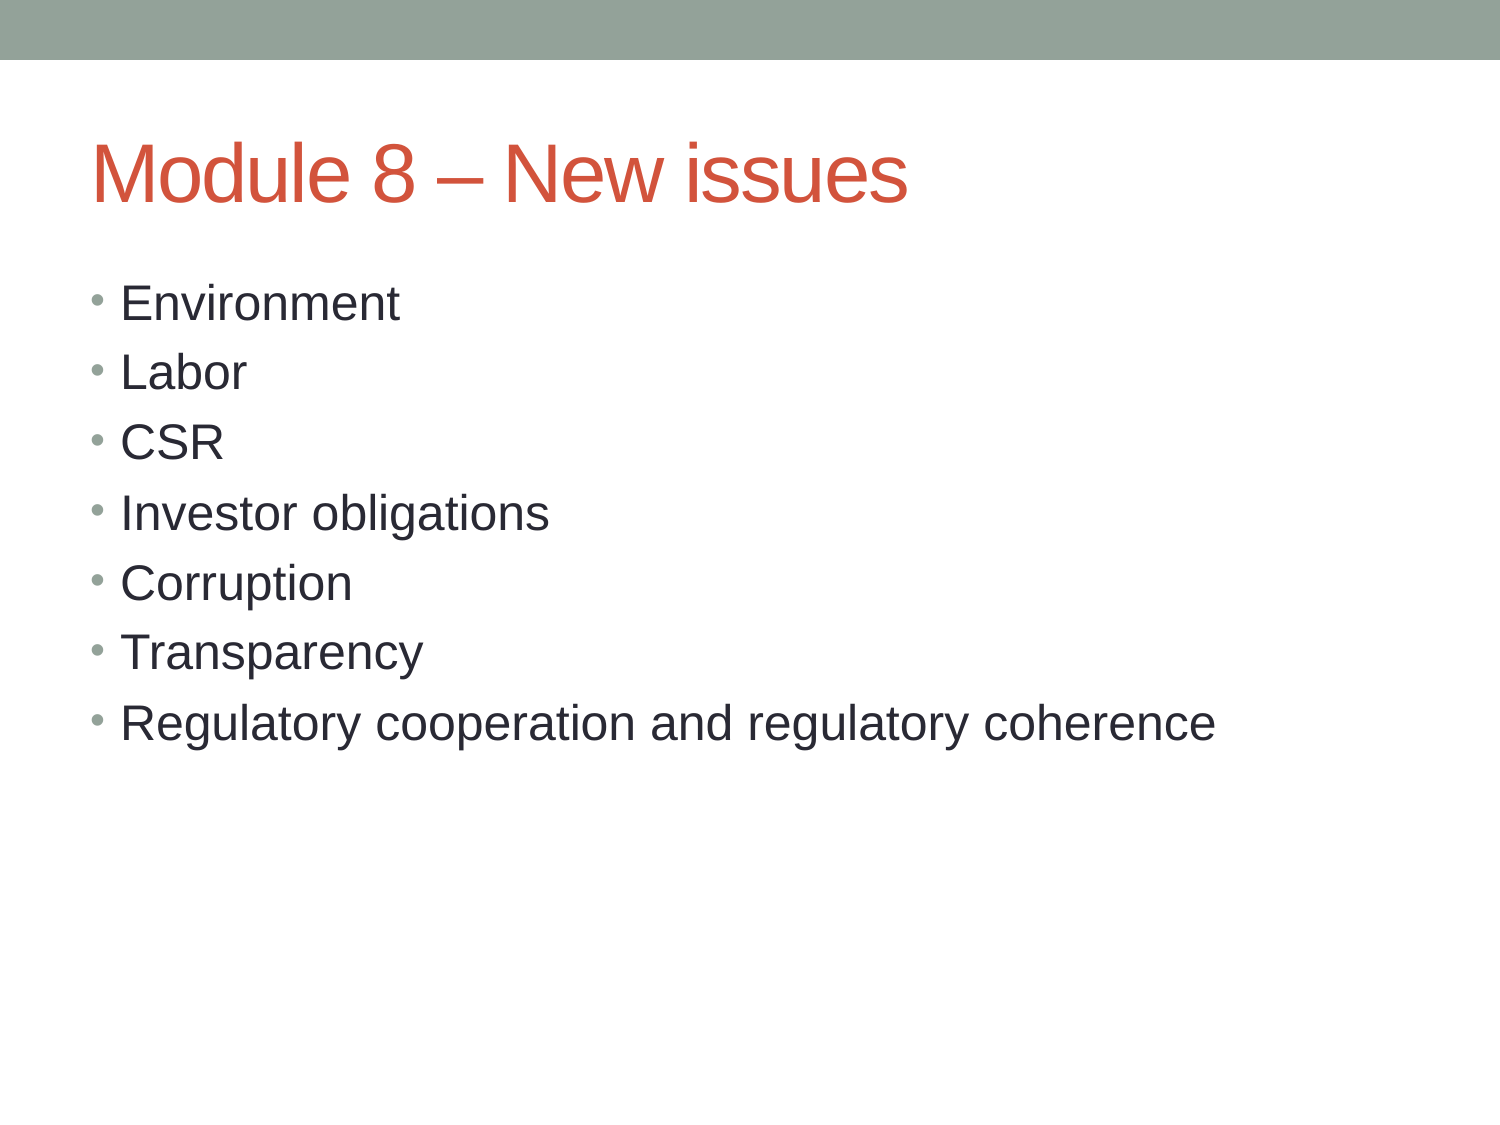

# Module 8 – New issues
Environment
Labor
CSR
Investor obligations
Corruption
Transparency
Regulatory cooperation and regulatory coherence